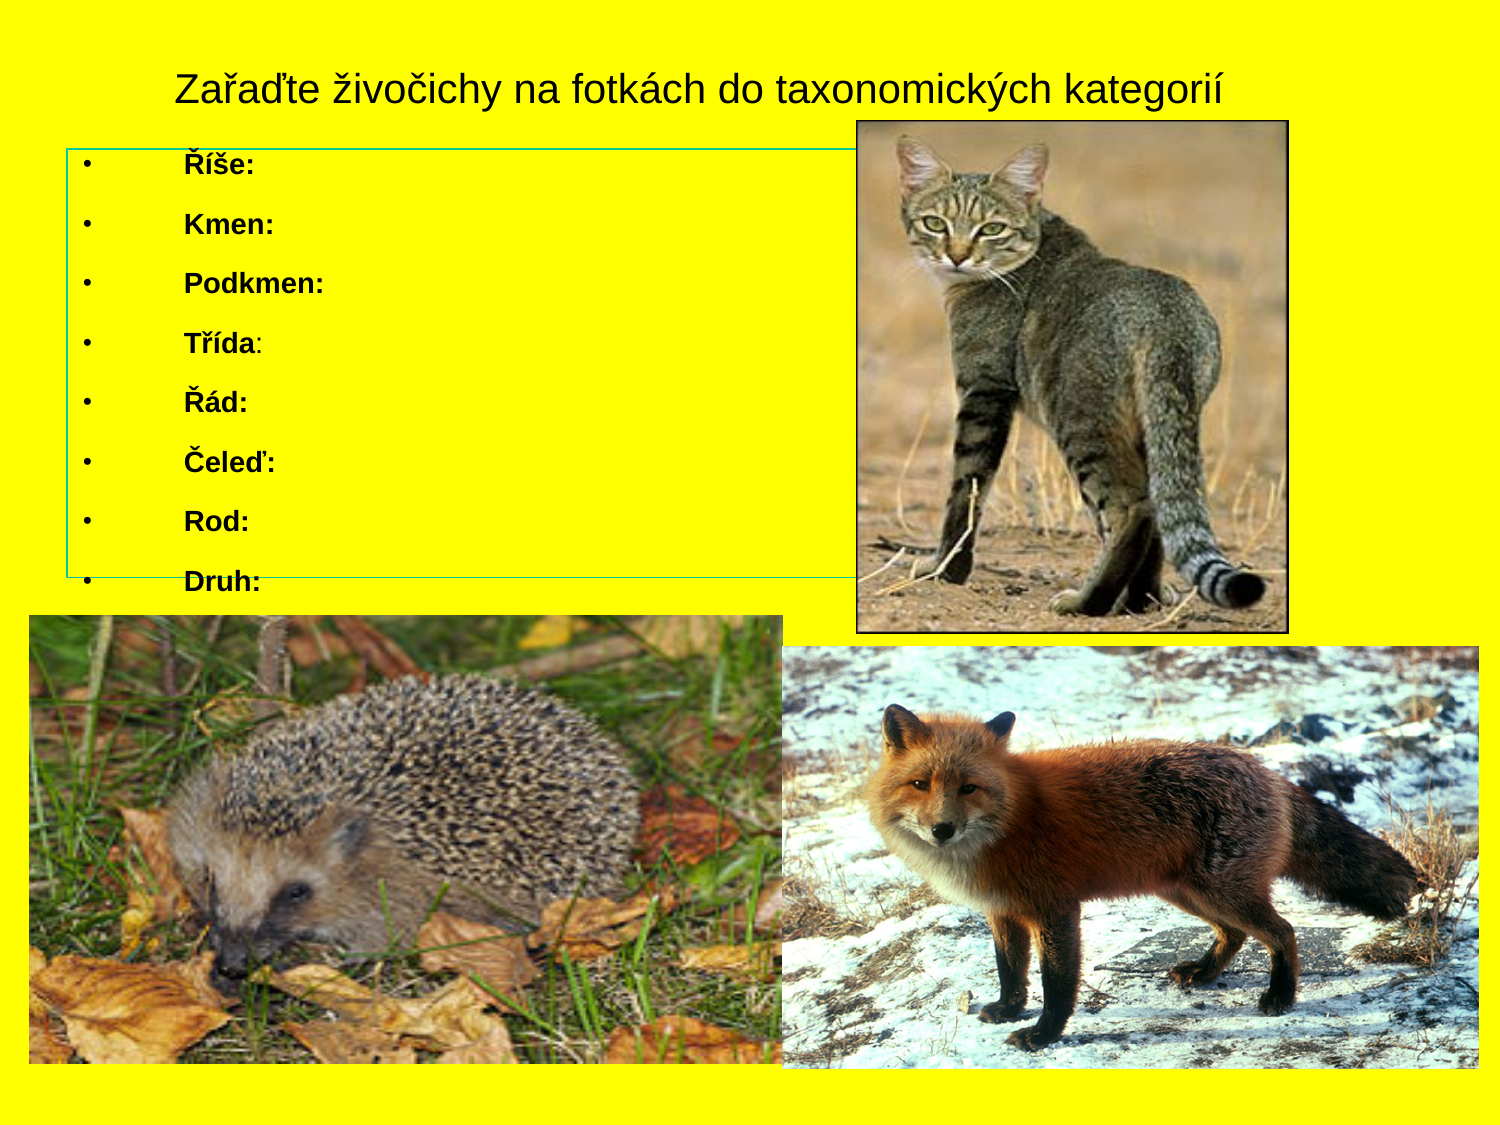

Zařaďte živočichy na fotkách do taxonomických kategorií
Říše:
Kmen:
Podkmen:
Třída:
Řád:
Čeleď:
Rod:
Druh:
 FELIS - KOČKA